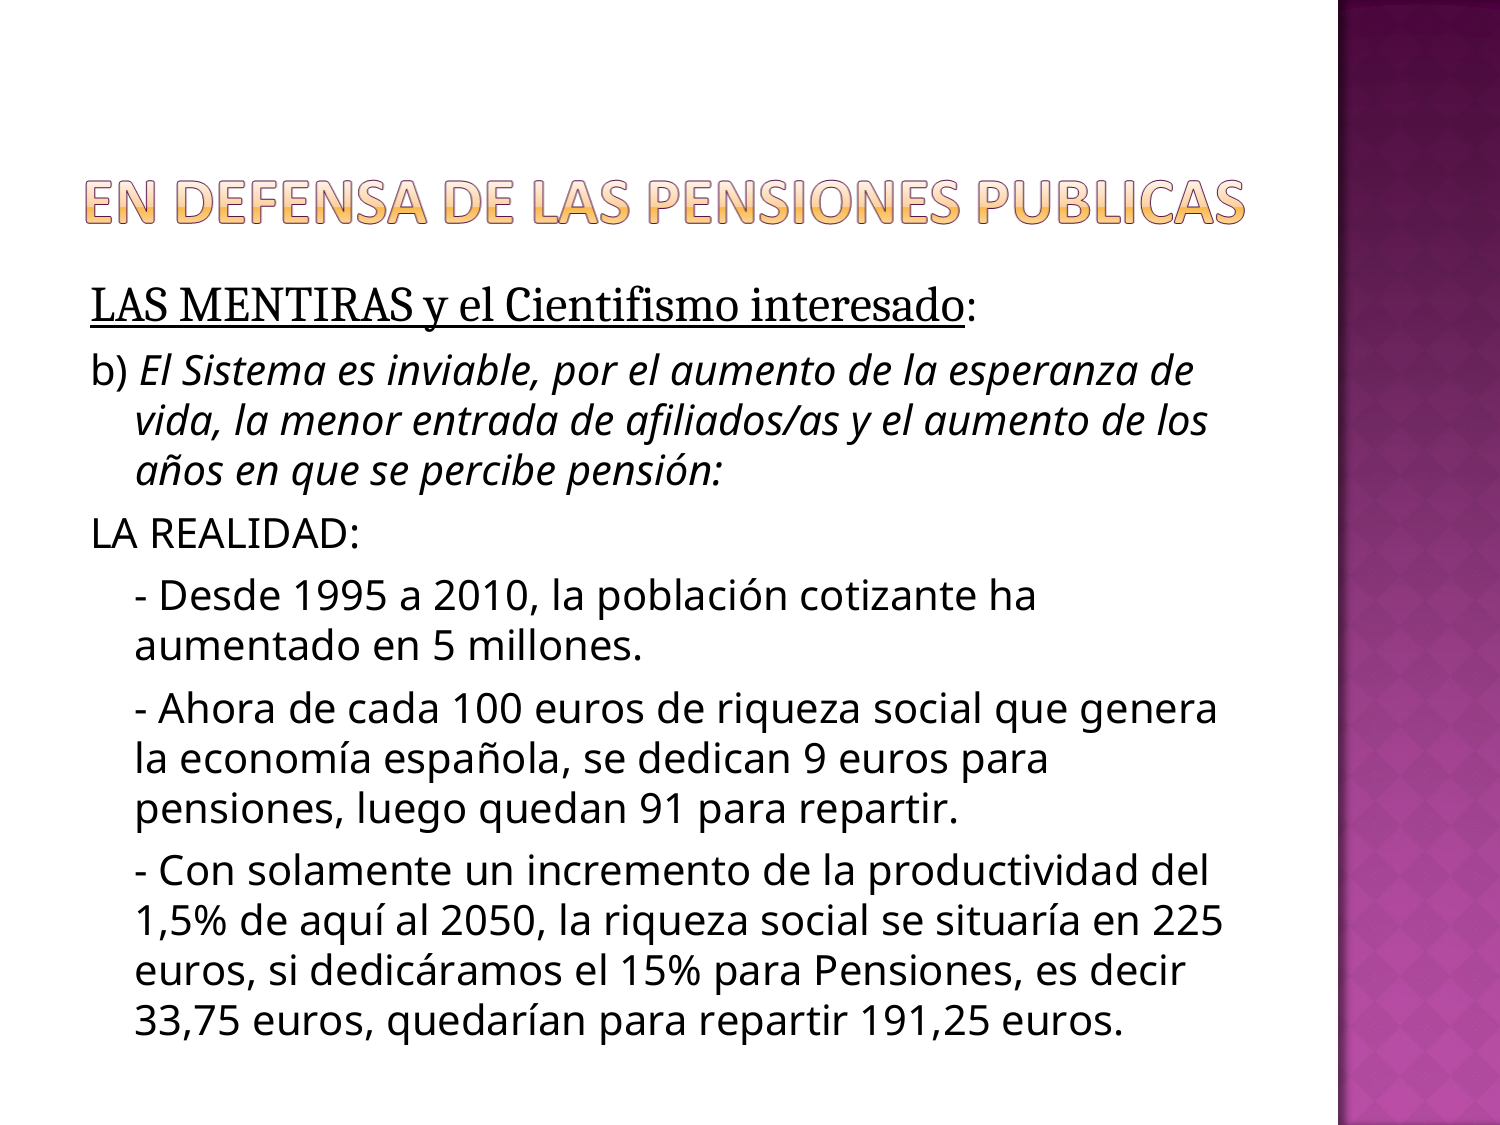

# LAS MENTIRAS y el Cientifismo interesado:
b) El Sistema es inviable, por el aumento de la esperanza de vida, la menor entrada de afiliados/as y el aumento de los años en que se percibe pensión:
LA REALIDAD:
	- Desde 1995 a 2010, la población cotizante ha aumentado en 5 millones.
	- Ahora de cada 100 euros de riqueza social que genera la economía española, se dedican 9 euros para pensiones, luego quedan 91 para repartir.
	- Con solamente un incremento de la productividad del 1,5% de aquí al 2050, la riqueza social se situaría en 225 euros, si dedicáramos el 15% para Pensiones, es decir 33,75 euros, quedarían para repartir 191,25 euros.